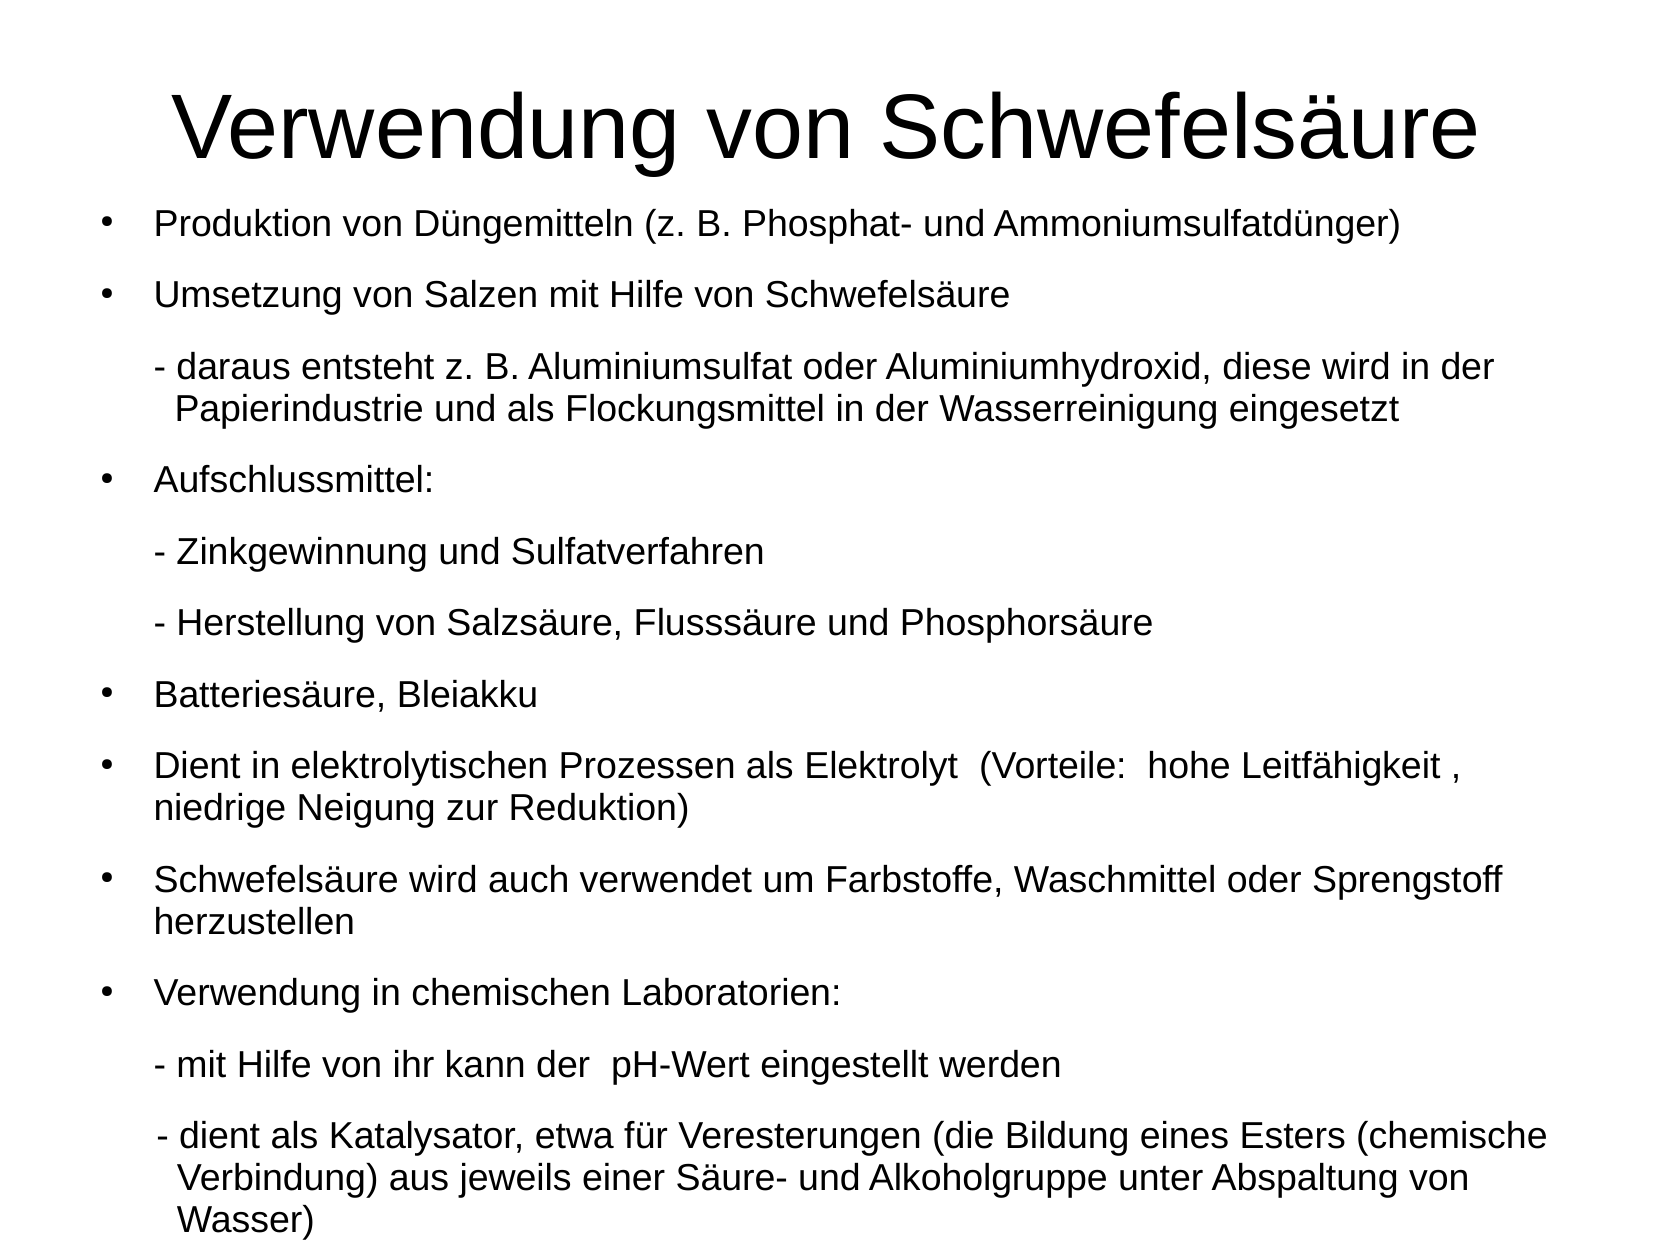

# Verwendung von Schwefelsäure
Produktion von Düngemitteln (z. B. Phosphat- und Ammoniumsulfatdünger)
Umsetzung von Salzen mit Hilfe von Schwefelsäure
- daraus entsteht z. B. Aluminiumsulfat oder Aluminiumhydroxid, diese wird in der Papierindustrie und als Flockungsmittel in der Wasserreinigung eingesetzt
Aufschlussmittel:
- Zinkgewinnung und Sulfatverfahren
- Herstellung von Salzsäure, Flusssäure und Phosphorsäure
Batteriesäure, Bleiakku
Dient in elektrolytischen Prozessen als Elektrolyt (Vorteile: hohe Leitfähigkeit , niedrige Neigung zur Reduktion)
Schwefelsäure wird auch verwendet um Farbstoffe, Waschmittel oder Sprengstoff herzustellen
Verwendung in chemischen Laboratorien:
- mit Hilfe von ihr kann der pH-Wert eingestellt werden
 - dient als Katalysator, etwa für Veresterungen (die Bildung eines Esters (chemische Verbindung) aus jeweils einer Säure- und Alkoholgruppe unter Abspaltung von Wasser)